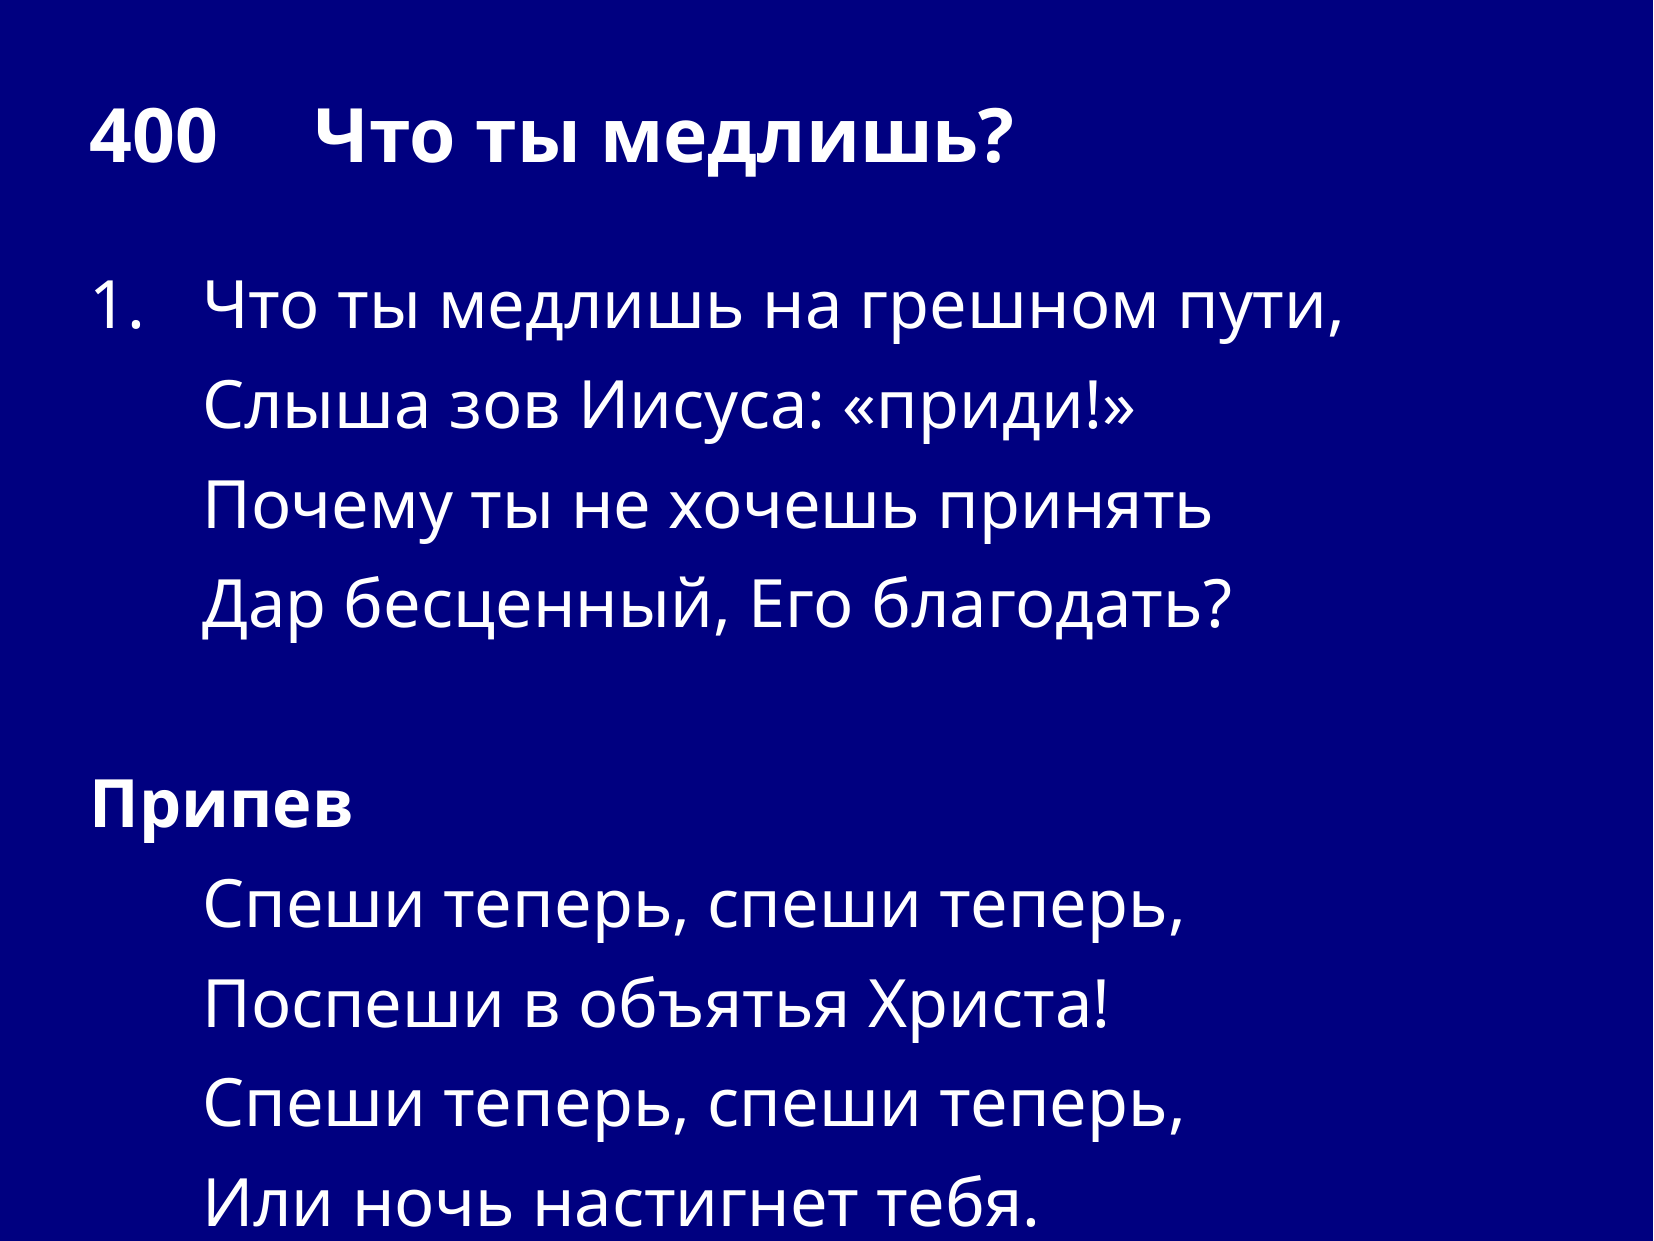

400	Что ты медлишь?
1.	Что ты медлишь на грешном пути,
	Слыша зов Иисуса: «приди!»
	Почему ты не хочешь принять
	Дар бесценный, Его благодать?
Припев
	Спеши теперь, спеши теперь,
	Поспеши в объятья Христа!
	Спеши теперь, спеши теперь,
	Или ночь настигнет тебя.